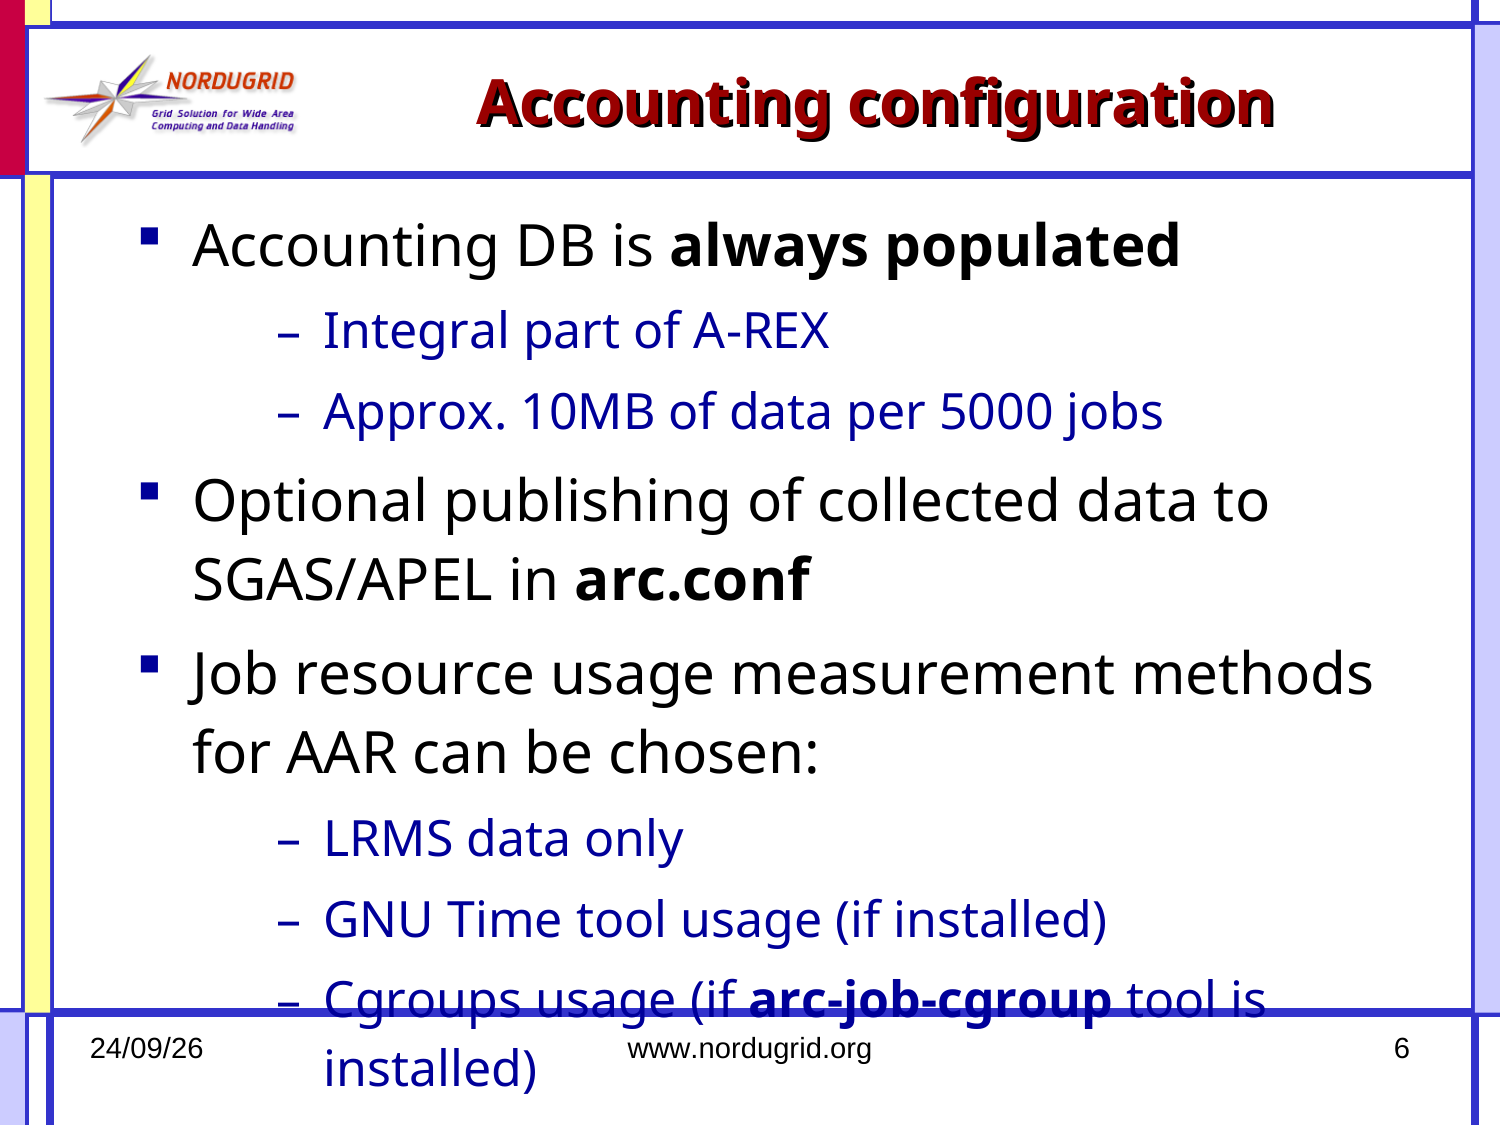

# Accounting configuration
Accounting DB is always populated
Integral part of A-REX
Approx. 10MB of data per 5000 jobs
Optional publishing of collected data to SGAS/APEL in arc.conf
Job resource usage measurement methods for AAR can be chosen:
LRMS data only
GNU Time tool usage (if installed)
Cgroups usage (if arc-job-cgroup tool is installed)
www.nordugrid.org
6